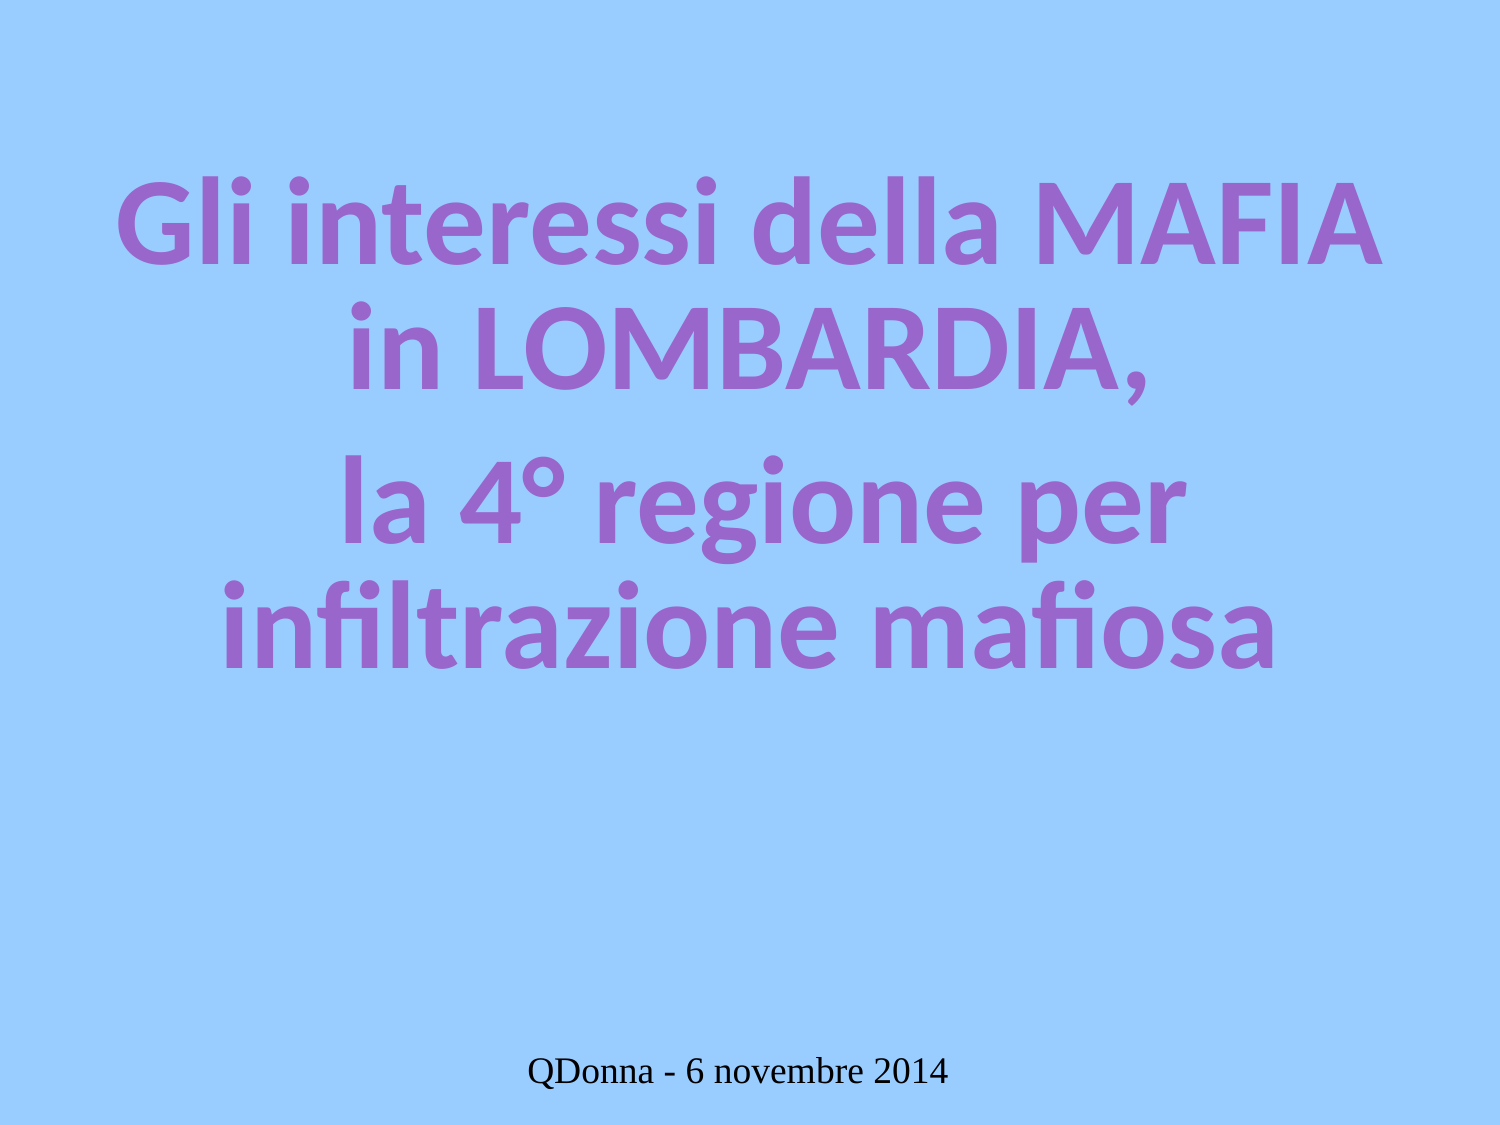

# Gli interessi della MAFIA in LOMBARDIA,
 la 4° regione per infiltrazione mafiosa
QDonna - 6 novembre 2014